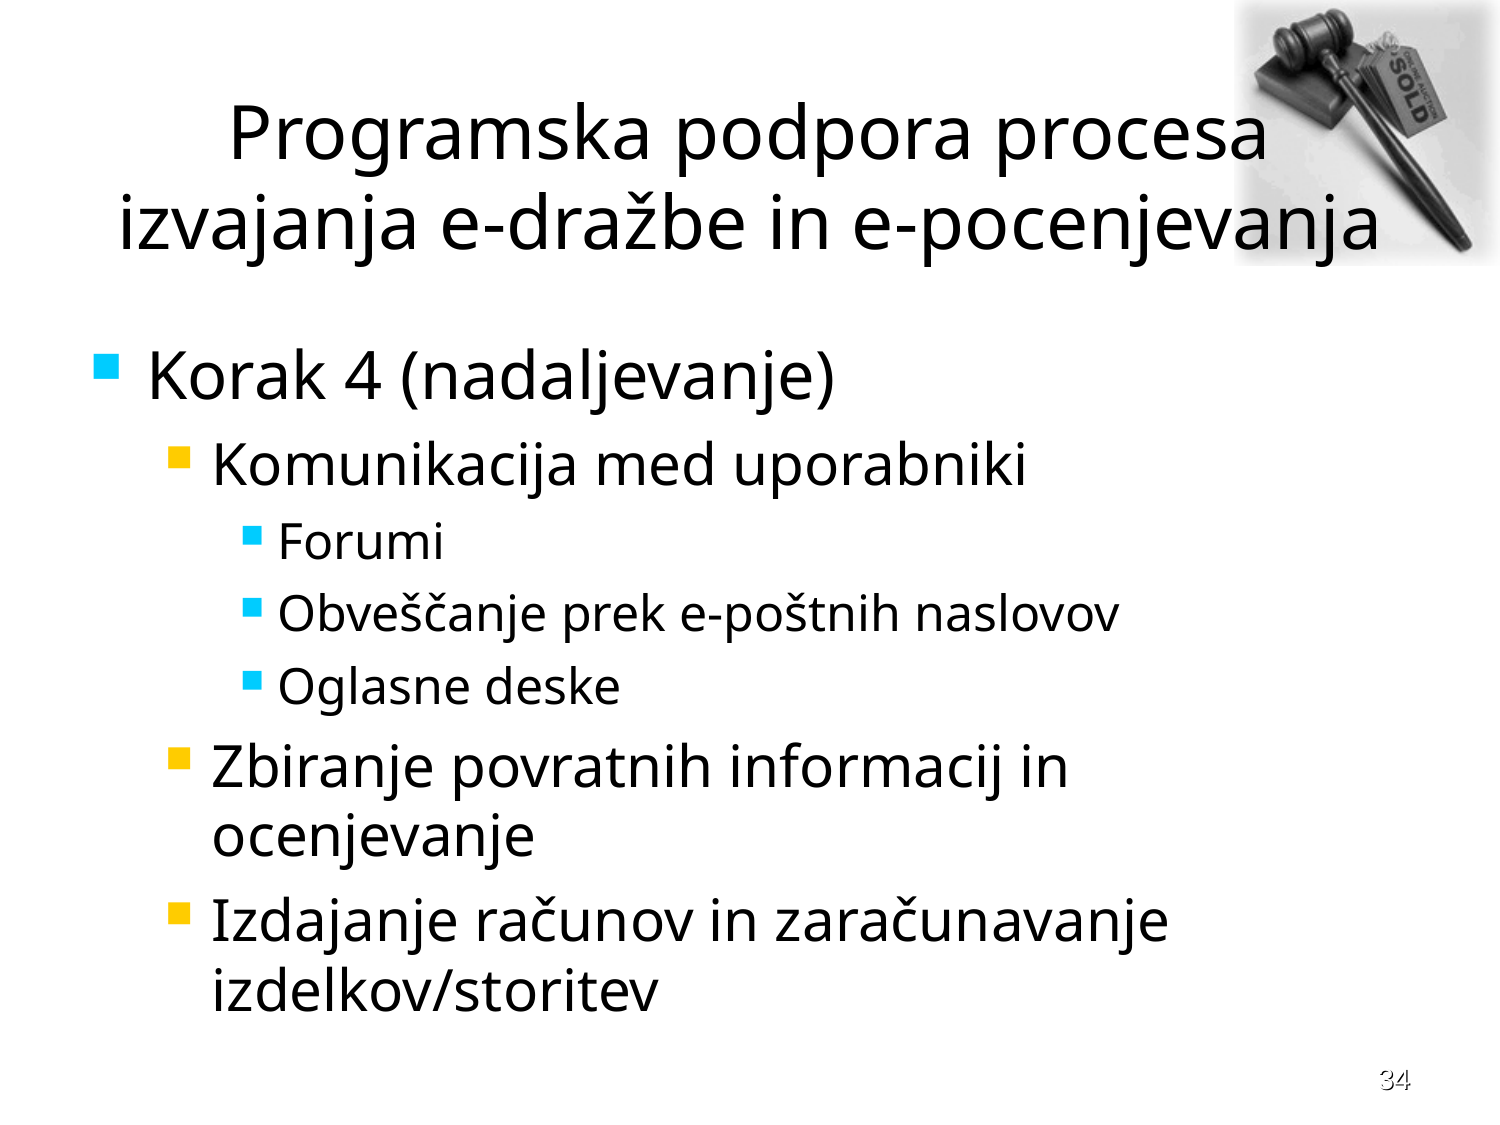

# Programska podpora procesa izvajanja e-dražbe in e-pocenjevanja
Korak 4 (nadaljevanje)
Komunikacija med uporabniki
Forumi
Obveščanje prek e-poštnih naslovov
Oglasne deske
Zbiranje povratnih informacij in ocenjevanje
Izdajanje računov in zaračunavanje izdelkov/storitev